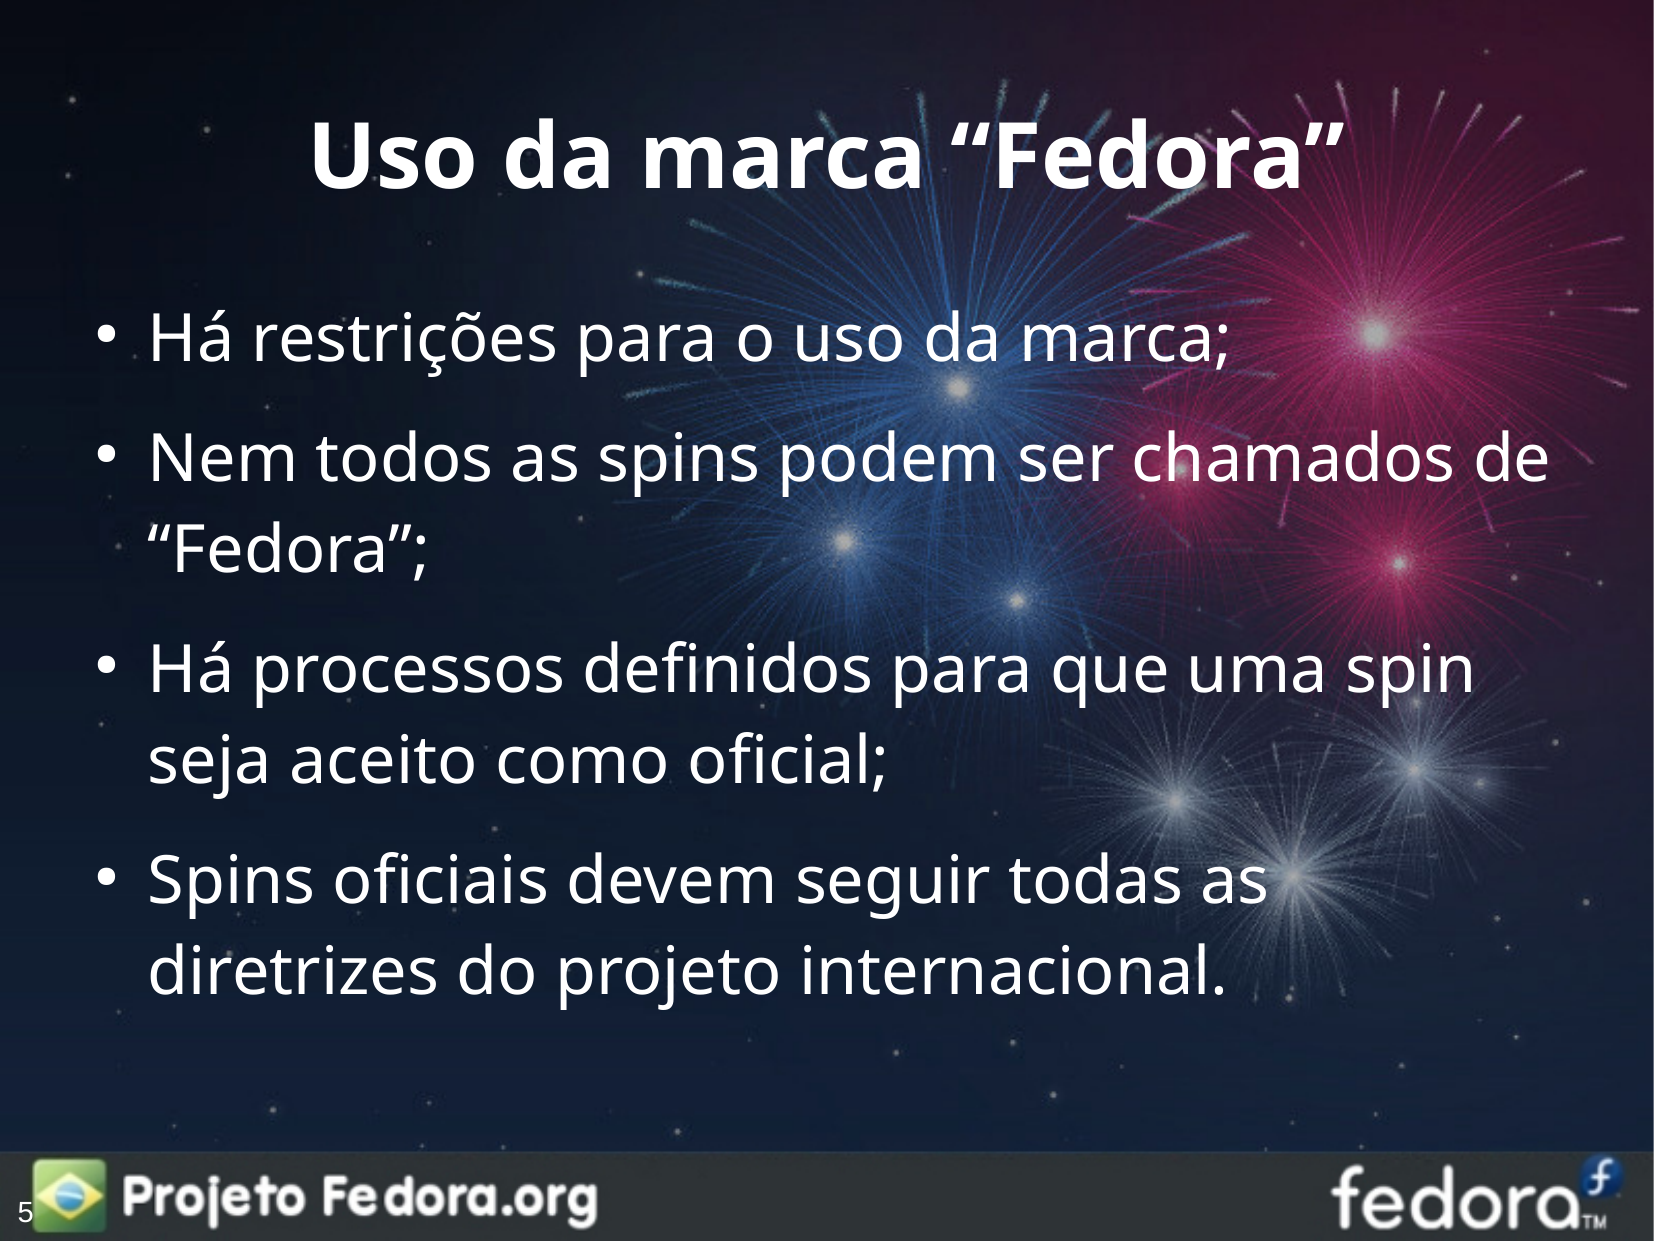

# Uso da marca “Fedora”
Há restrições para o uso da marca;
Nem todos as spins podem ser chamados de “Fedora”;
Há processos definidos para que uma spin seja aceito como oficial;
Spins oficiais devem seguir todas as diretrizes do projeto internacional.
5